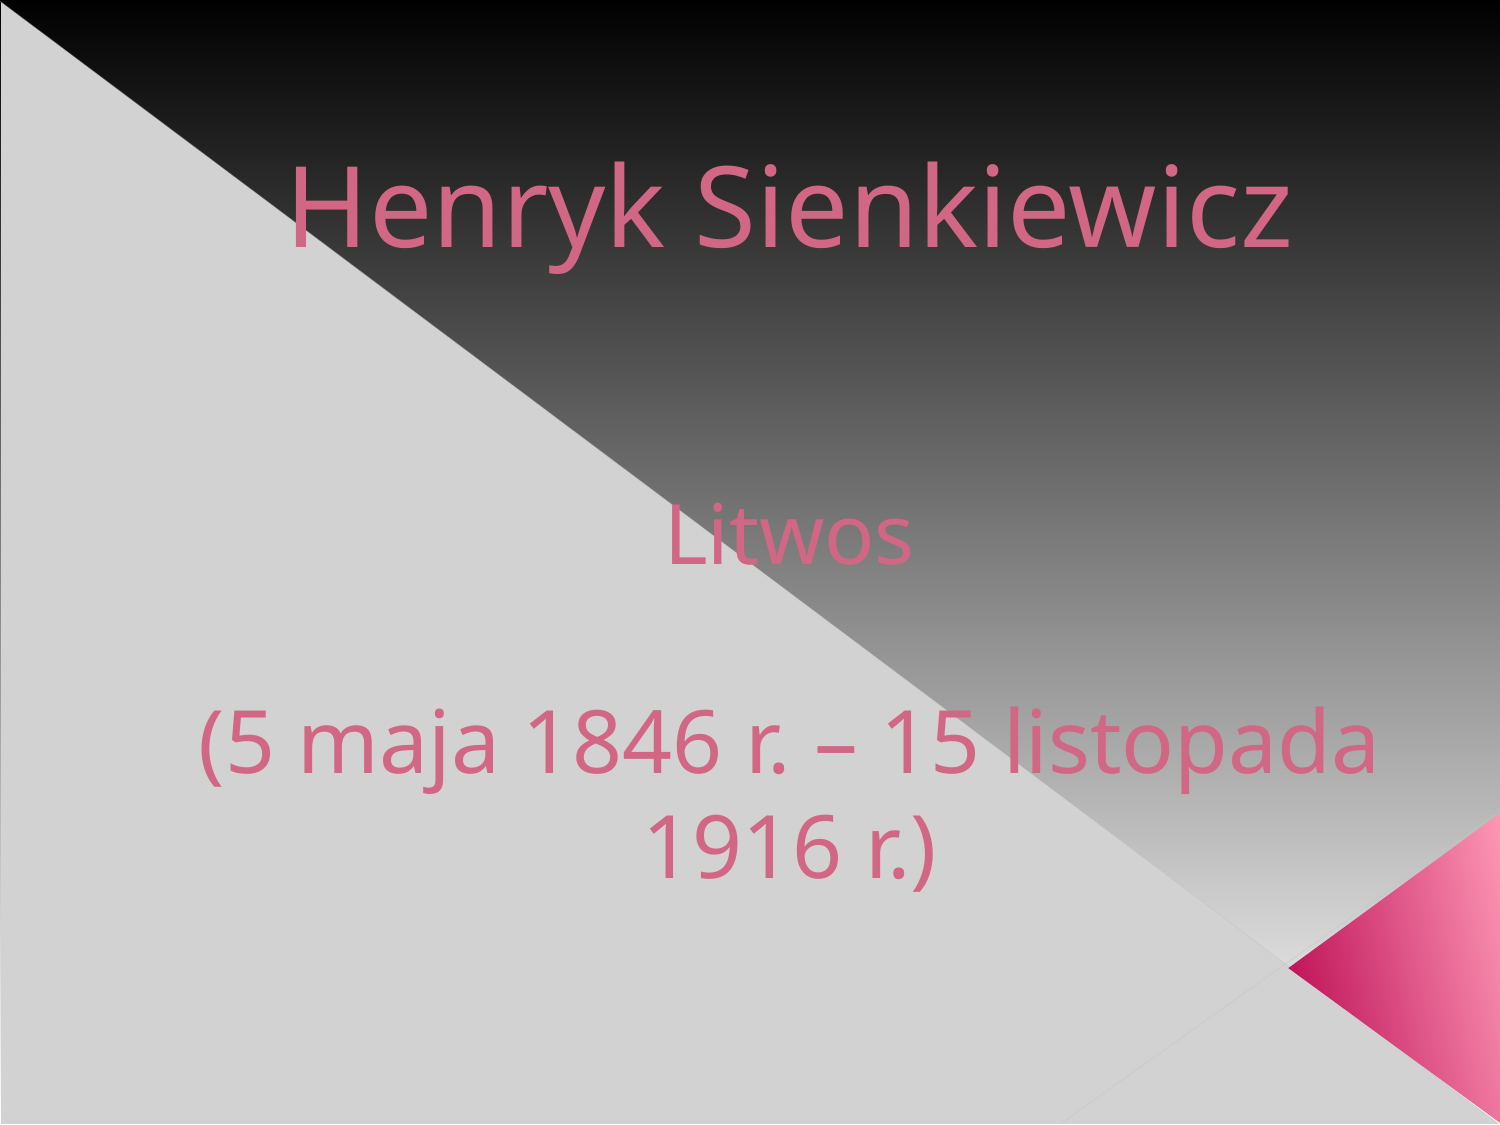

# Henryk Sienkiewicz
Litwos
(5 maja 1846 r. – 15 listopada 1916 r.)